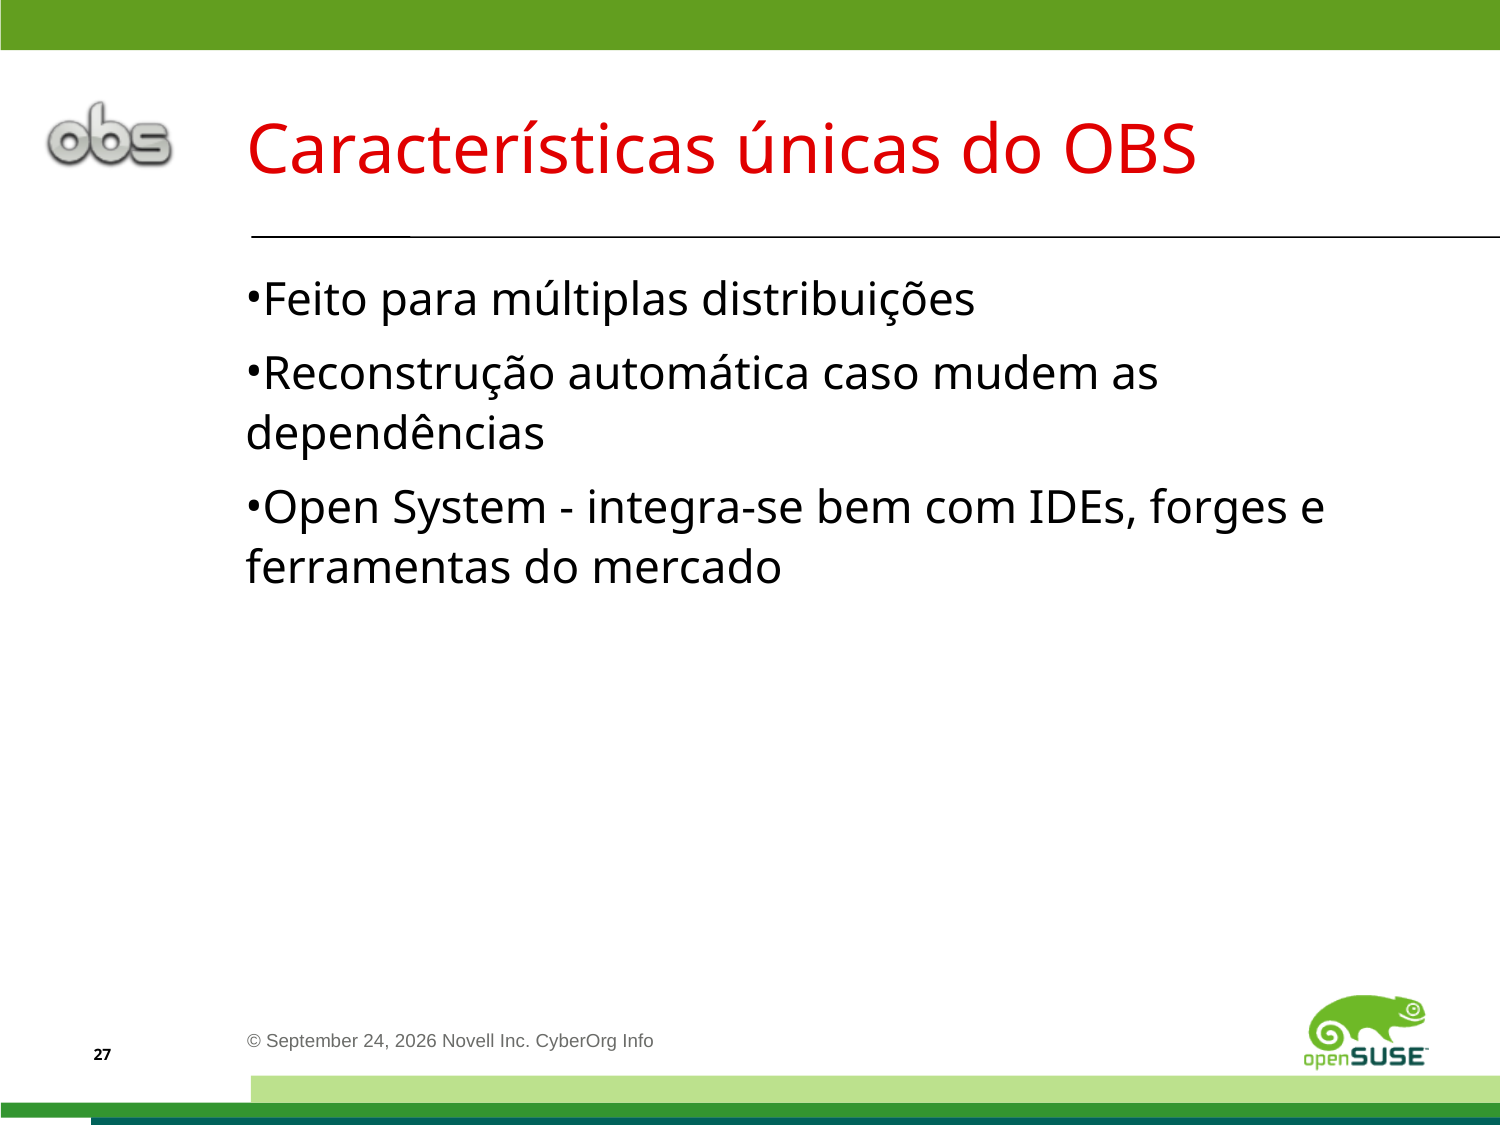

# Características únicas do OBS
Feito para múltiplas distribuições
Reconstrução automática caso mudem as dependências
Open System - integra-se bem com IDEs, forges e ferramentas do mercado